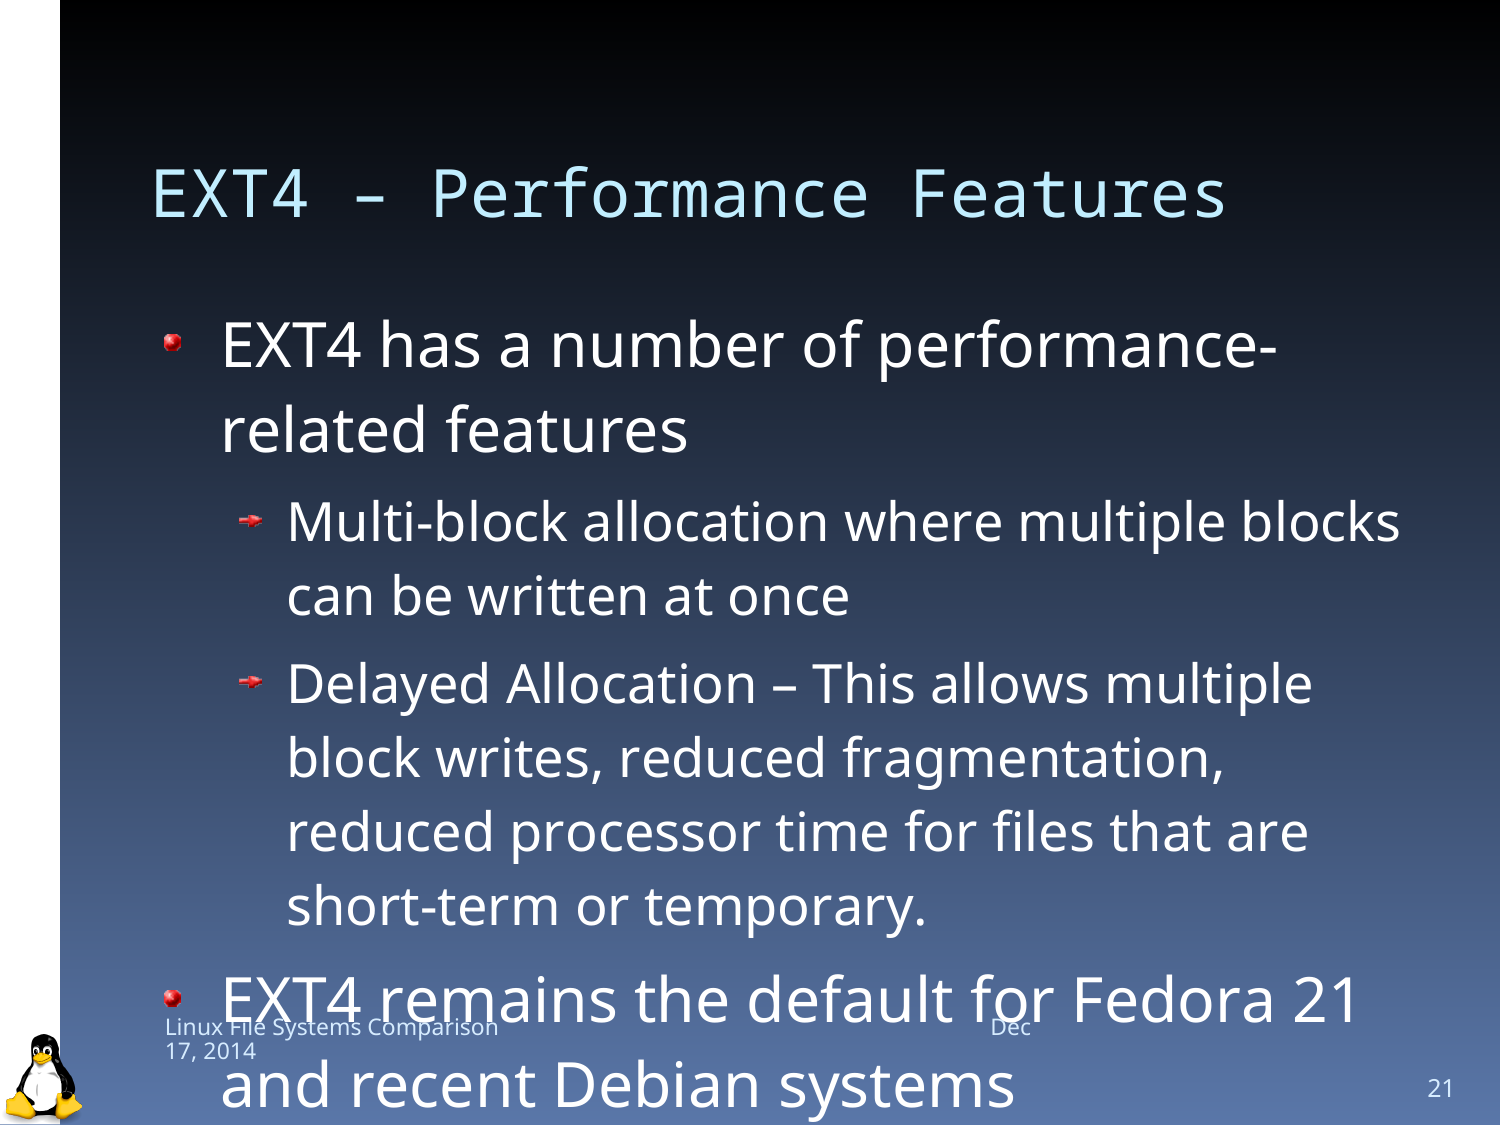

# EXT4 – Performance Features
EXT4 has a number of performance-related features
Multi-block allocation where multiple blocks can be written at once
Delayed Allocation – This allows multiple block writes, reduced fragmentation, reduced processor time for files that are short-term or temporary.
EXT4 remains the default for Fedora 21 and recent Debian systems
Linux File Systems Comparison Dec 17, 2014
Dec 17, 2014
21